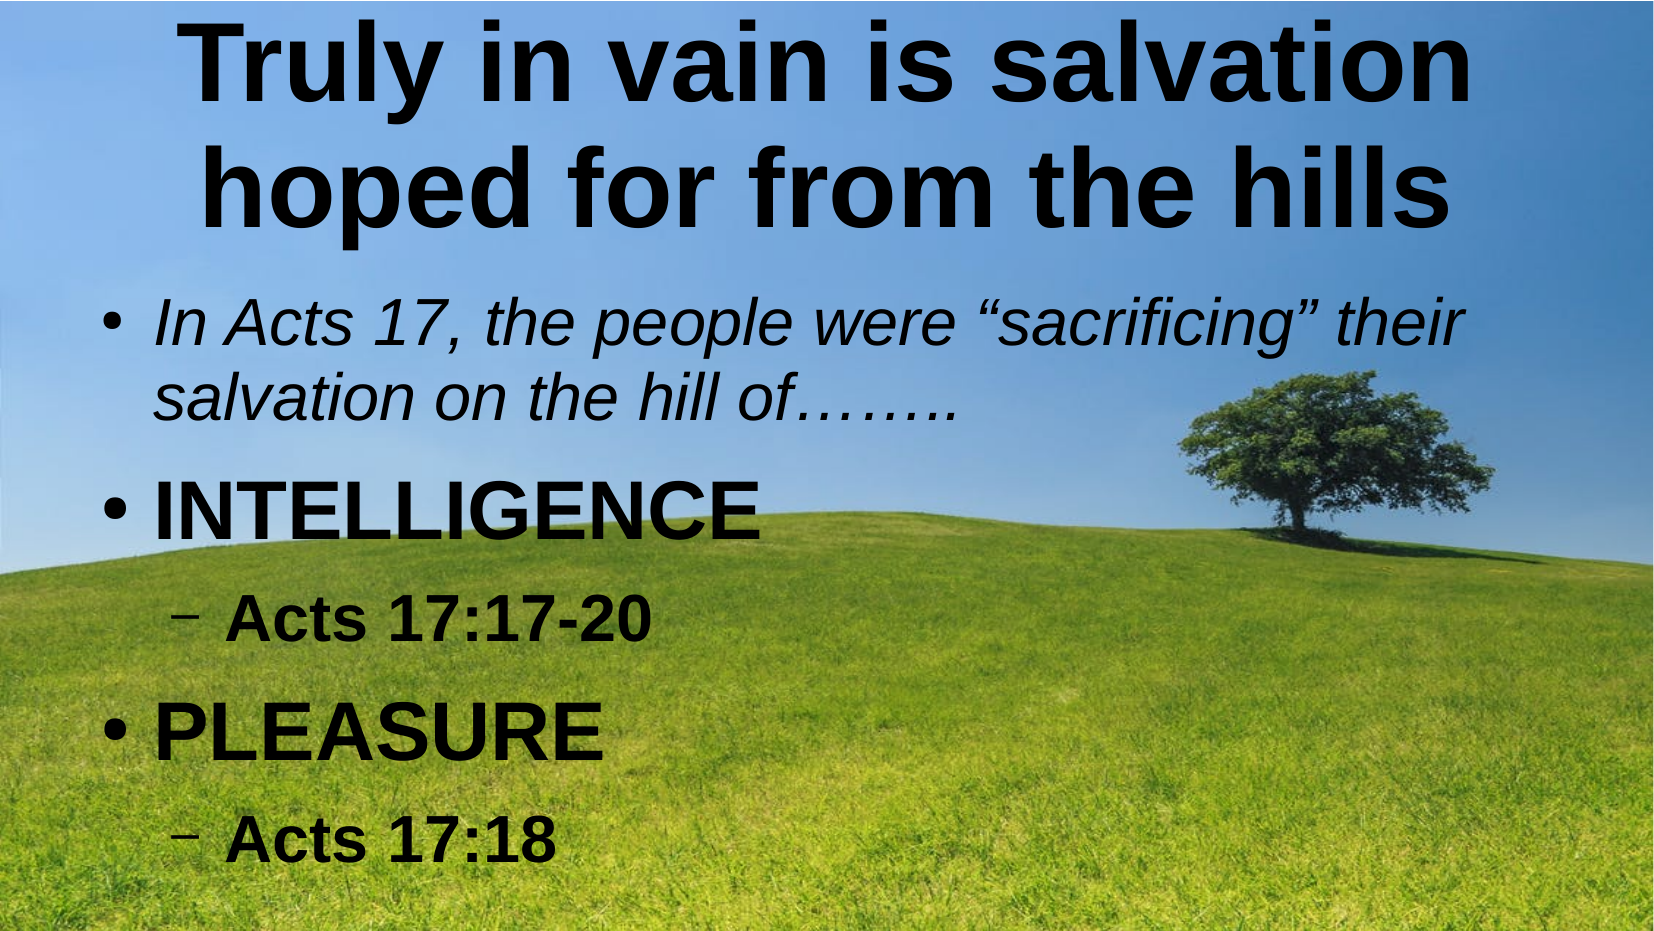

# Truly in vain is salvation hoped for from the hills
In Acts 17, the people were “sacrificing” their salvation on the hill of……..
INTELLIGENCE
Acts 17:17-20
PLEASURE
Acts 17:18